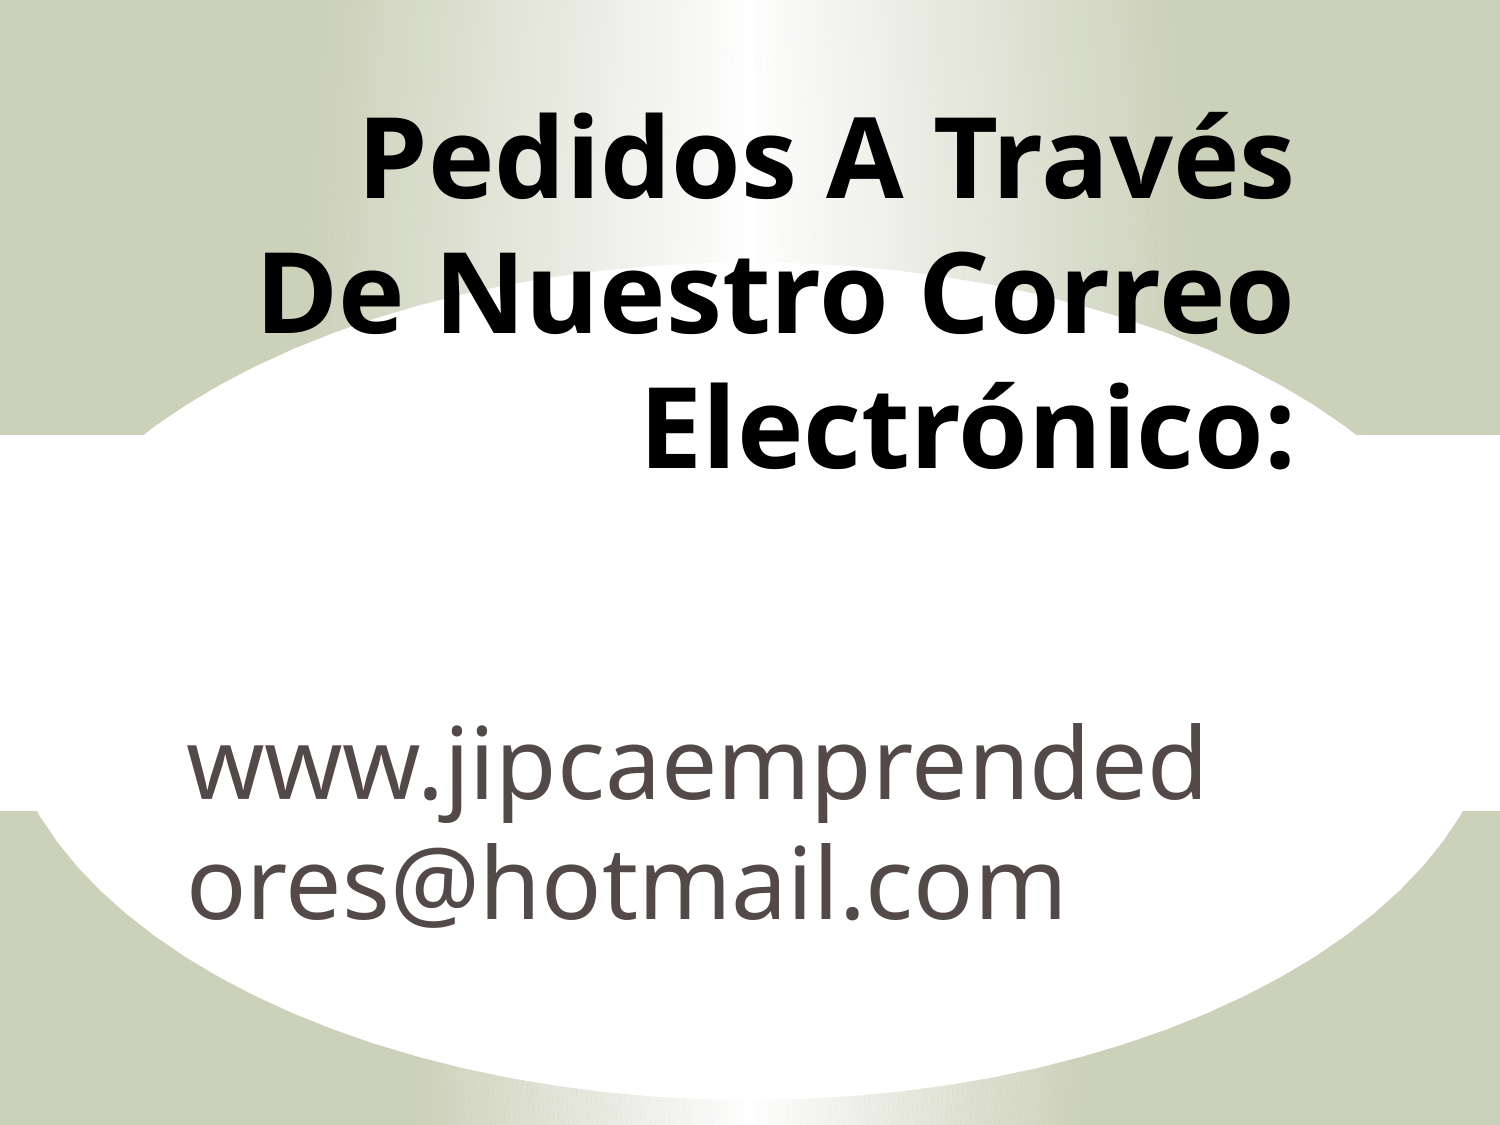

Pedidos A Través De Nuestro Correo Electrónico:
# www.jipcaemprendedores@hotmail.com